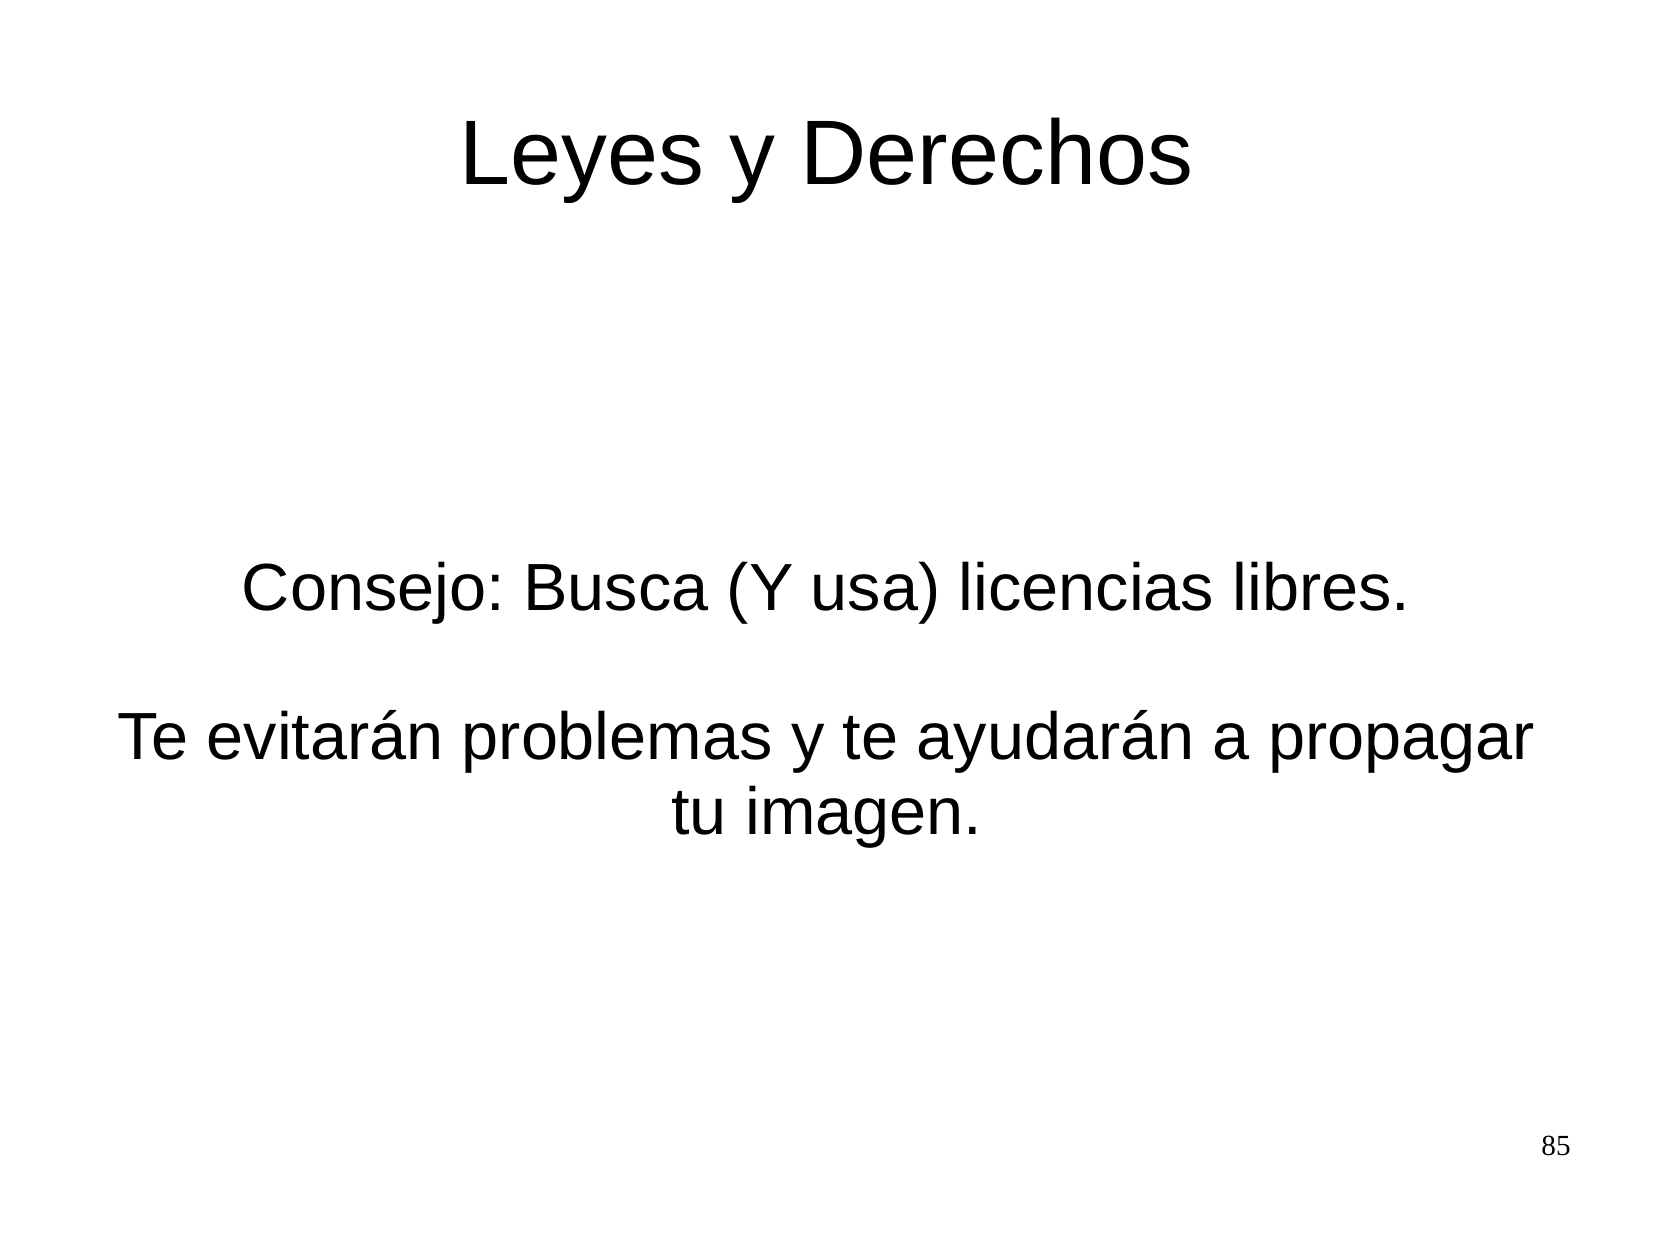

# Leyes y Derechos
Consejo: Busca (Y usa) licencias libres.
Te evitarán problemas y te ayudarán a propagar tu imagen.
85